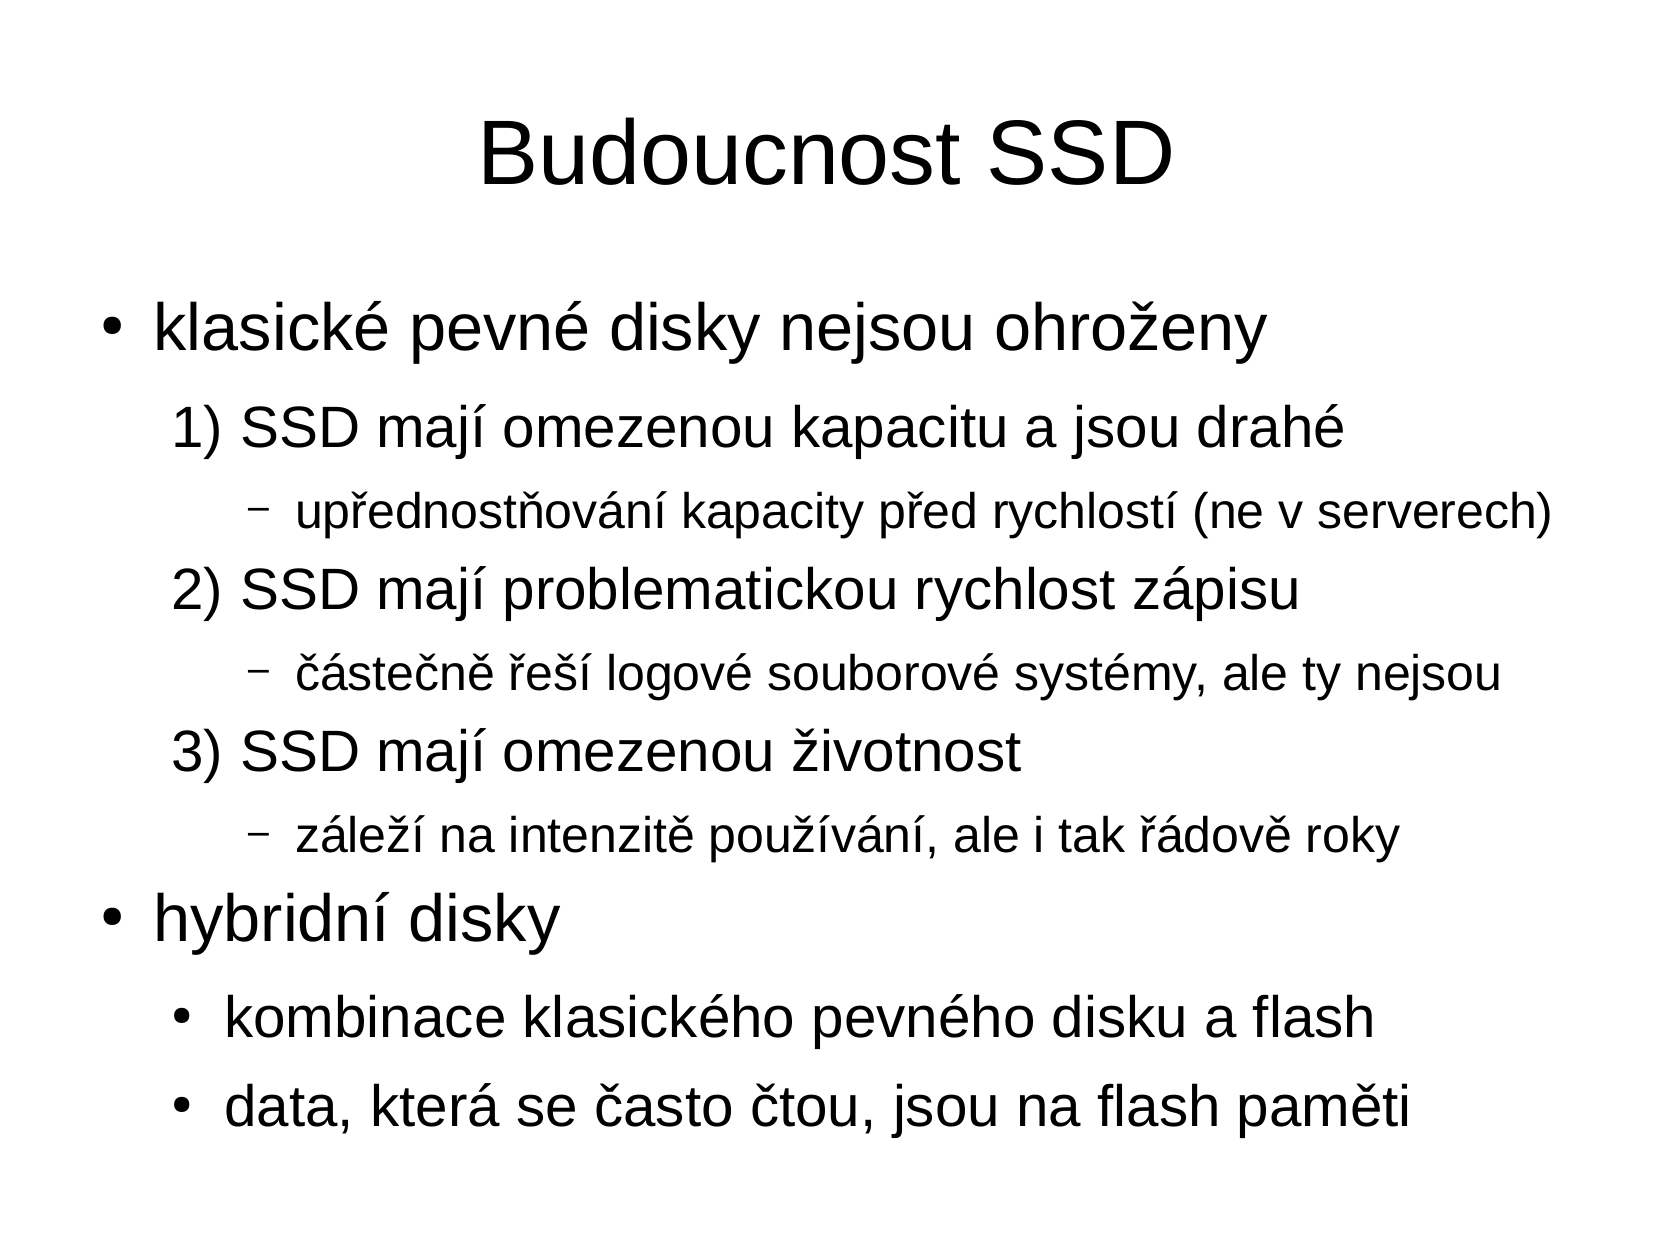

# Budoucnost SSD
klasické pevné disky nejsou ohroženy
 SSD mají omezenou kapacitu a jsou drahé
upřednostňování kapacity před rychlostí (ne v serverech)
 SSD mají problematickou rychlost zápisu
částečně řeší logové souborové systémy, ale ty nejsou
 SSD mají omezenou životnost
záleží na intenzitě používání, ale i tak řádově roky
hybridní disky
kombinace klasického pevného disku a flash
data, která se často čtou, jsou na flash paměti